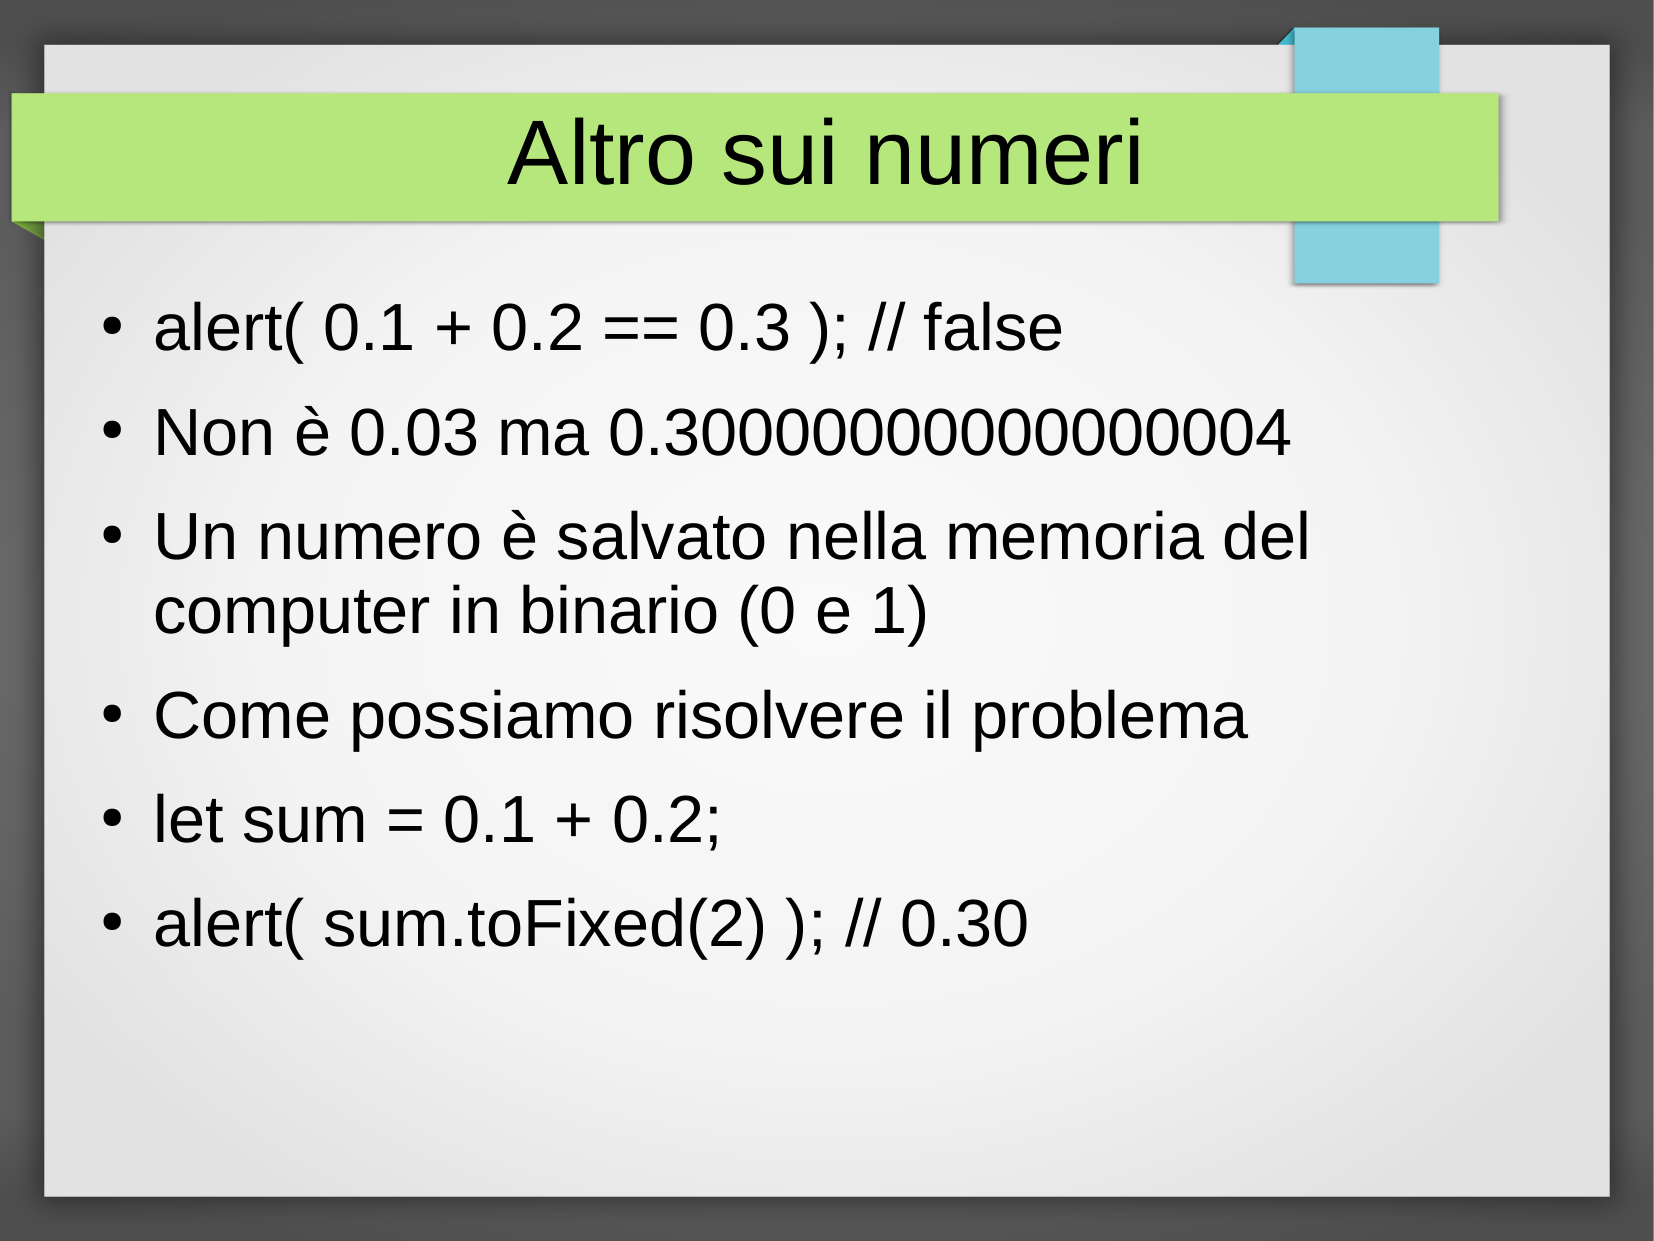

# Altro sui numeri
alert( 0.1 + 0.2 == 0.3 ); // false
Non è 0.03 ma 0.30000000000000004
Un numero è salvato nella memoria del computer in binario (0 e 1)
Come possiamo risolvere il problema
let sum = 0.1 + 0.2;
alert( sum.toFixed(2) ); // 0.30